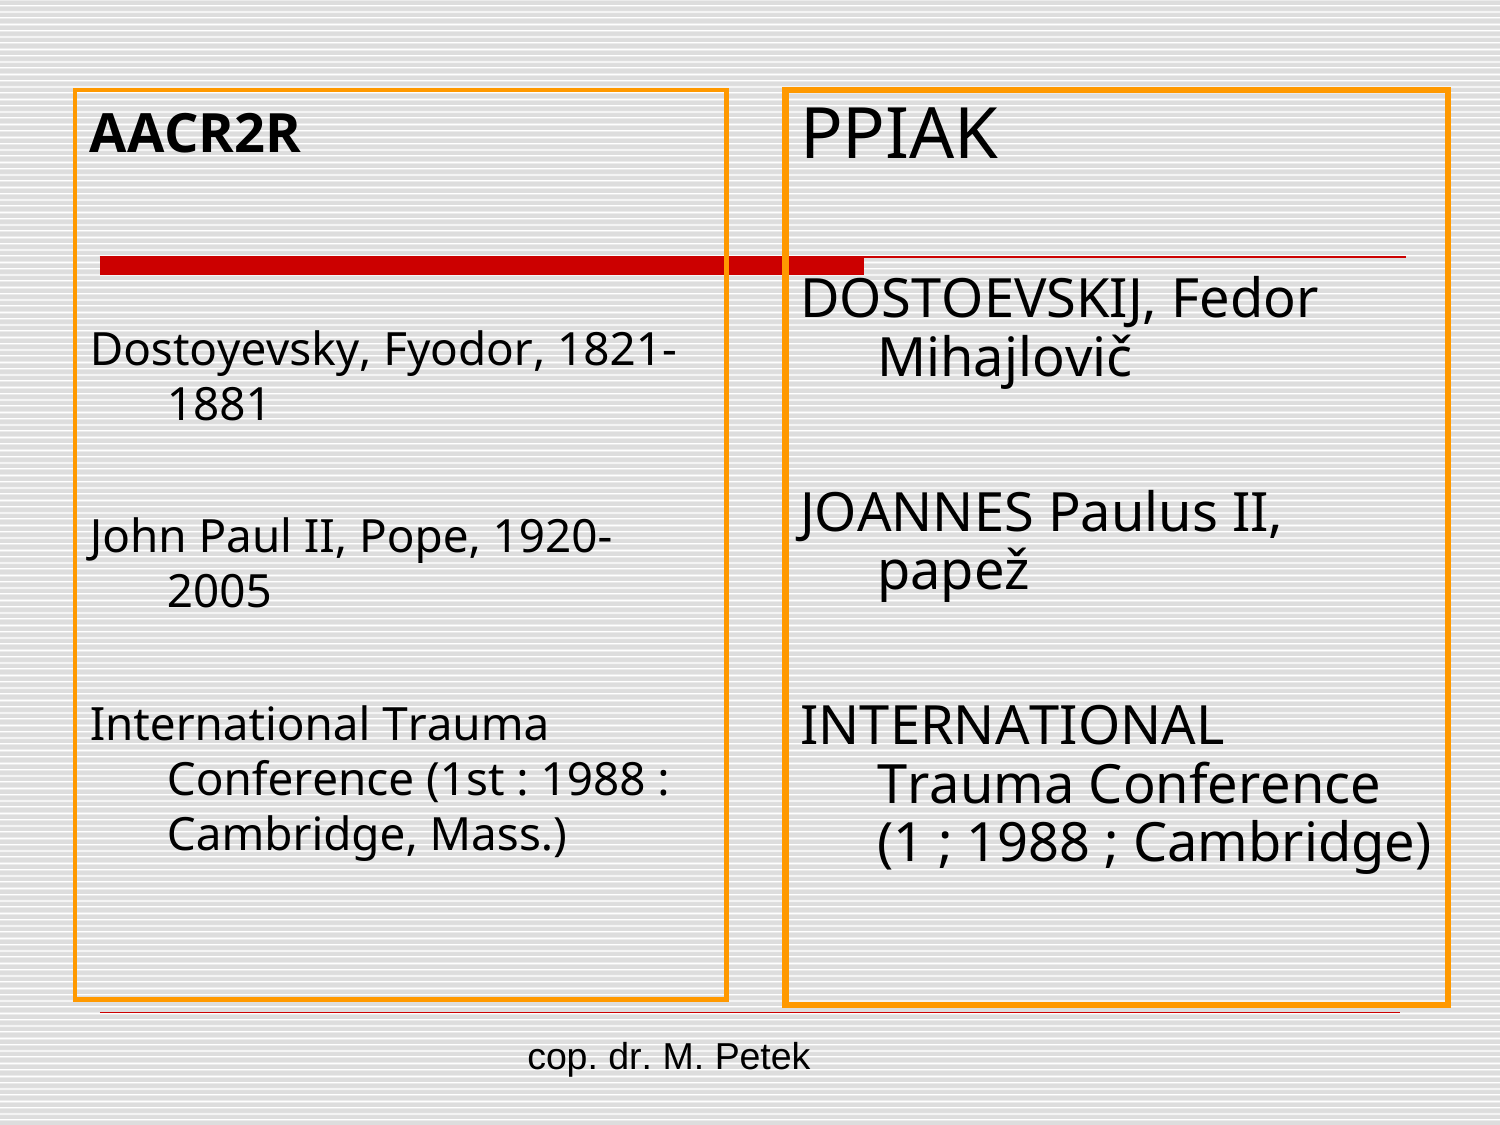

# AACR2R
Dostoyevsky, Fyodor, 1821-1881
John Paul II, Pope, 1920-2005
International Trauma Conference (1st : 1988 : Cambridge, Mass.)
PPIAK
DOSTOEVSKIJ, Fedor Mihajlovič
JOANNES Paulus II, papež
INTERNATIONAL Trauma Conference (1 ; 1988 ; Cambridge)
cop. dr. M. Petek